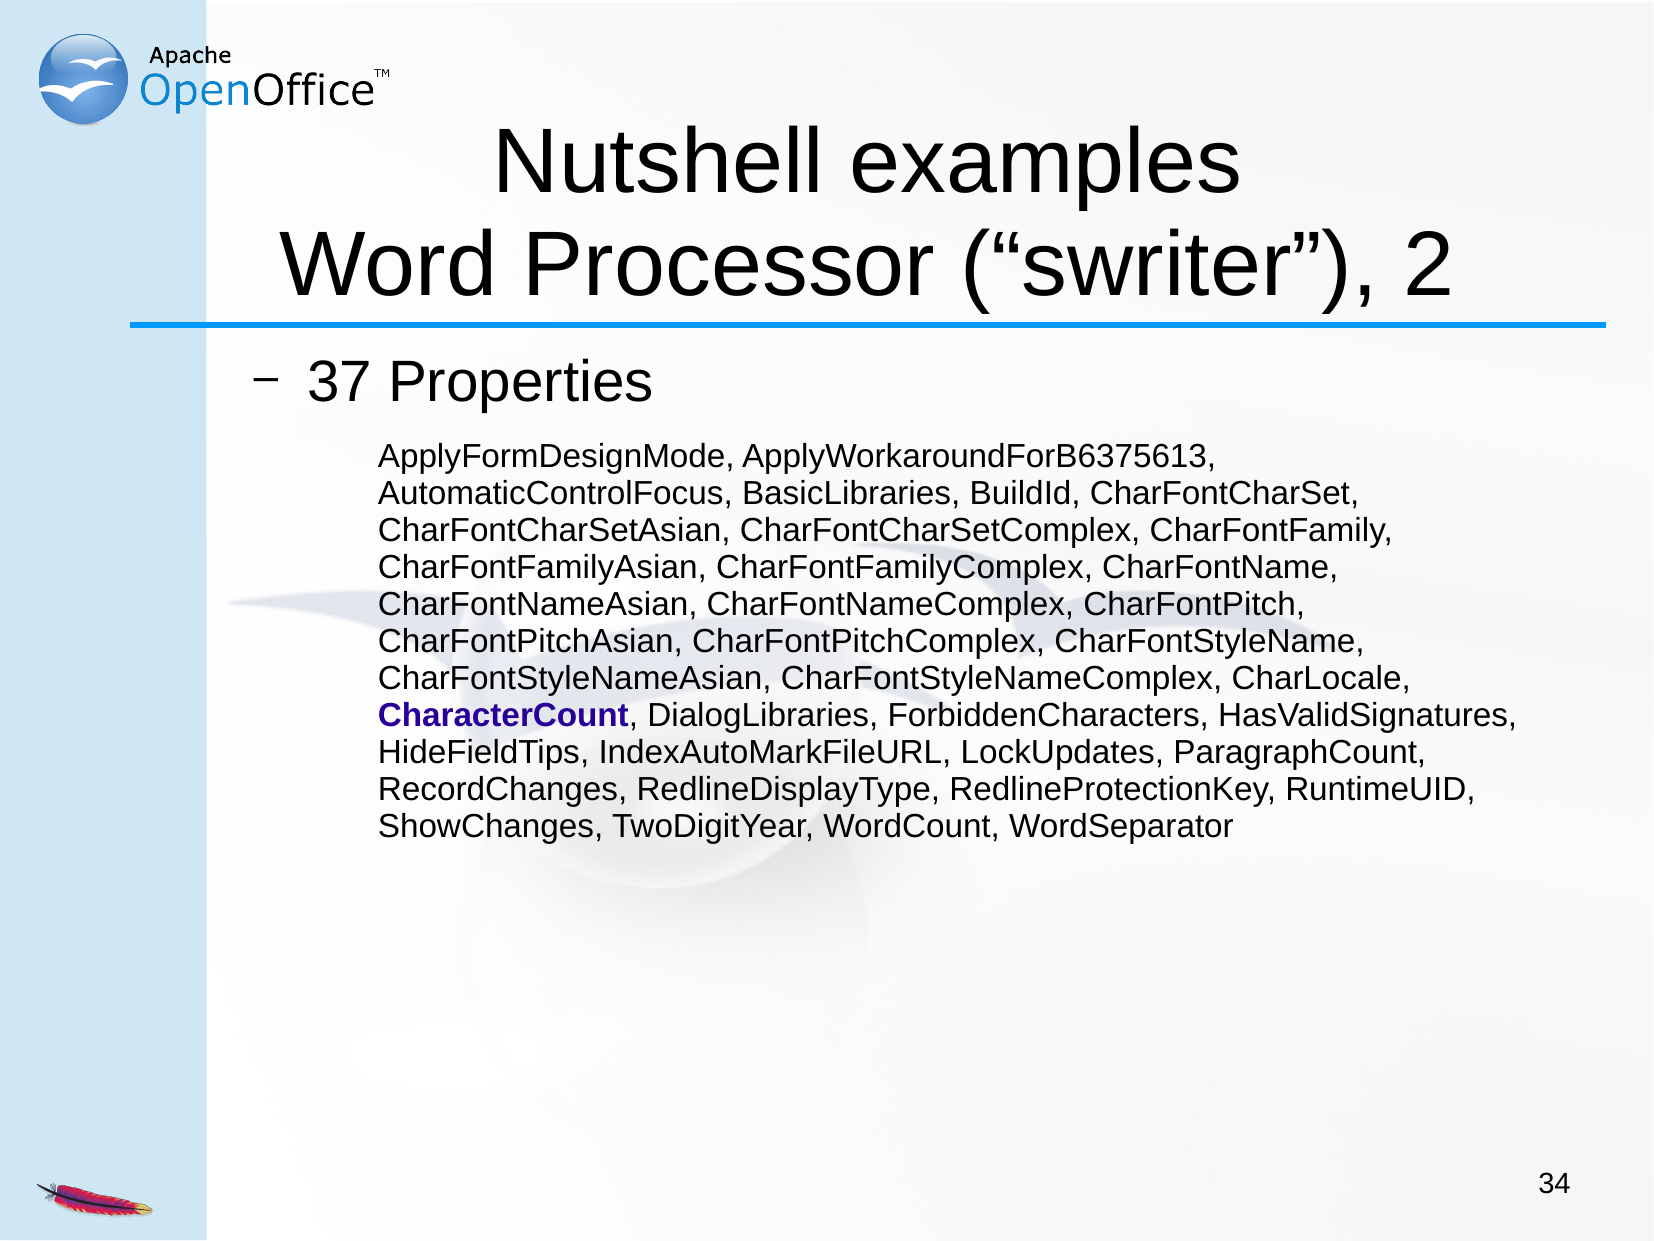

# Nutshell examples Word Processor (“swriter”), 2
37 Properties
ApplyFormDesignMode, ApplyWorkaroundForB6375613, AutomaticControlFocus, BasicLibraries, BuildId, CharFontCharSet, CharFontCharSetAsian, CharFontCharSetComplex, CharFontFamily, CharFontFamilyAsian, CharFontFamilyComplex, CharFontName, CharFontNameAsian, CharFontNameComplex, CharFontPitch, CharFontPitchAsian, CharFontPitchComplex, CharFontStyleName, CharFontStyleNameAsian, CharFontStyleNameComplex, CharLocale, CharacterCount, DialogLibraries, ForbiddenCharacters, HasValidSignatures, HideFieldTips, IndexAutoMarkFileURL, LockUpdates, ParagraphCount, RecordChanges, RedlineDisplayType, RedlineProtectionKey, RuntimeUID, ShowChanges, TwoDigitYear, WordCount, WordSeparator
34